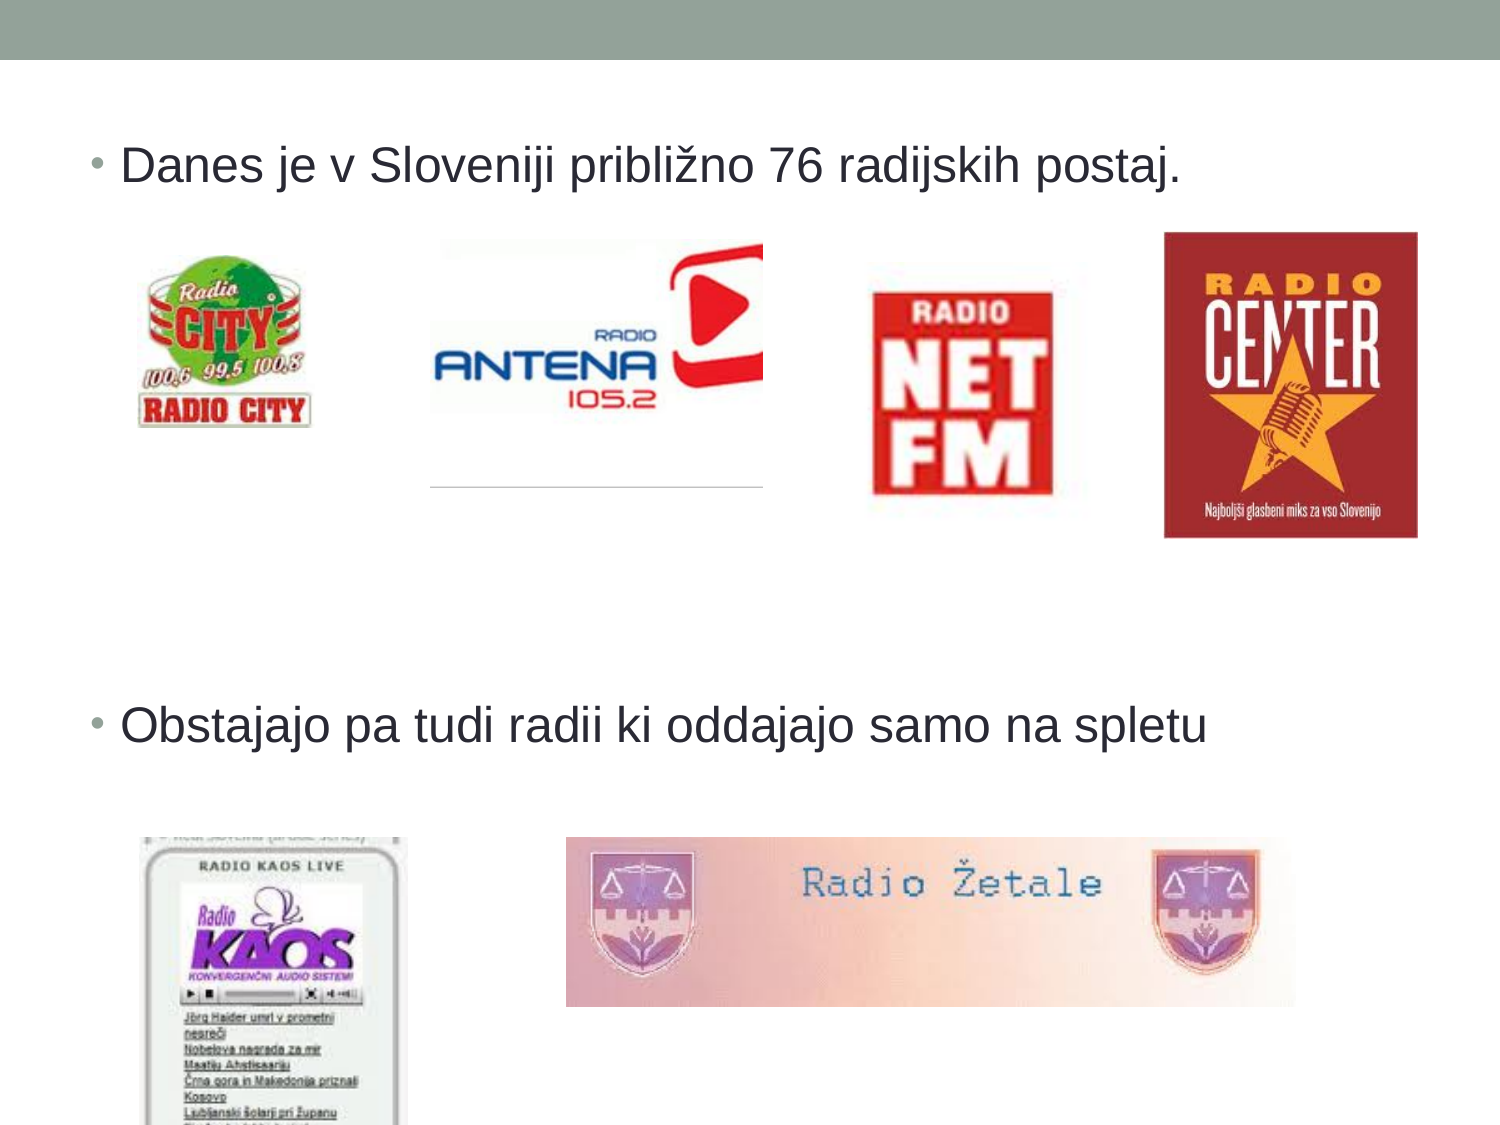

# Danes je v Sloveniji približno 76 radijskih postaj.
Obstajajo pa tudi radii ki oddajajo samo na spletu